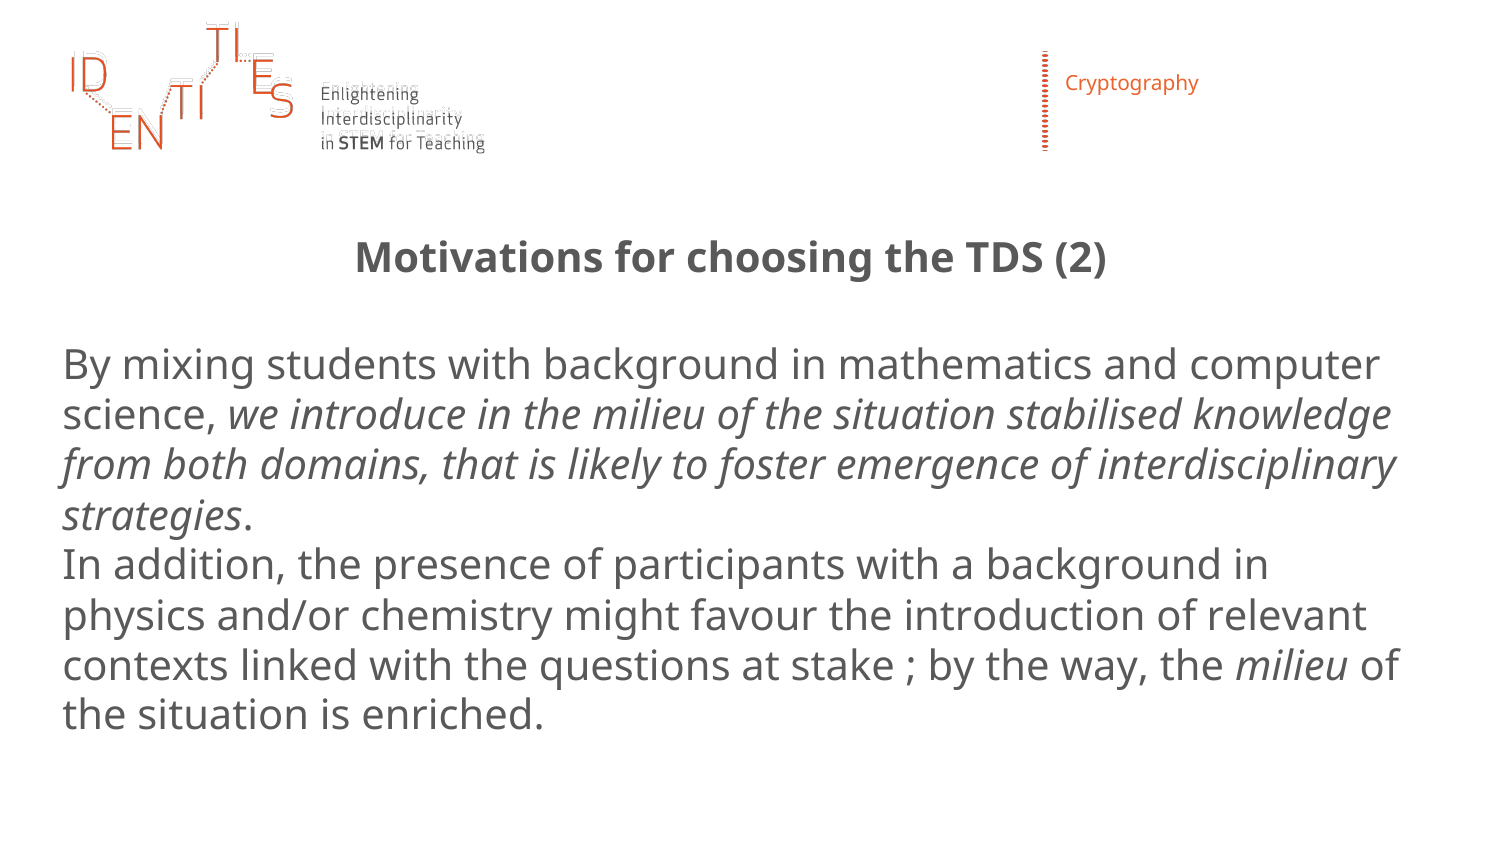

Cryptography
Motivations for choosing the TDS (2)
By mixing students with background in mathematics and computer science, we introduce in the milieu of the situation stabilised knowledge from both domains, that is likely to foster emergence of interdisciplinary strategies.
In addition, the presence of participants with a background in physics and/or chemistry might favour the introduction of relevant contexts linked with the questions at stake ; by the way, the milieu of the situation is enriched.